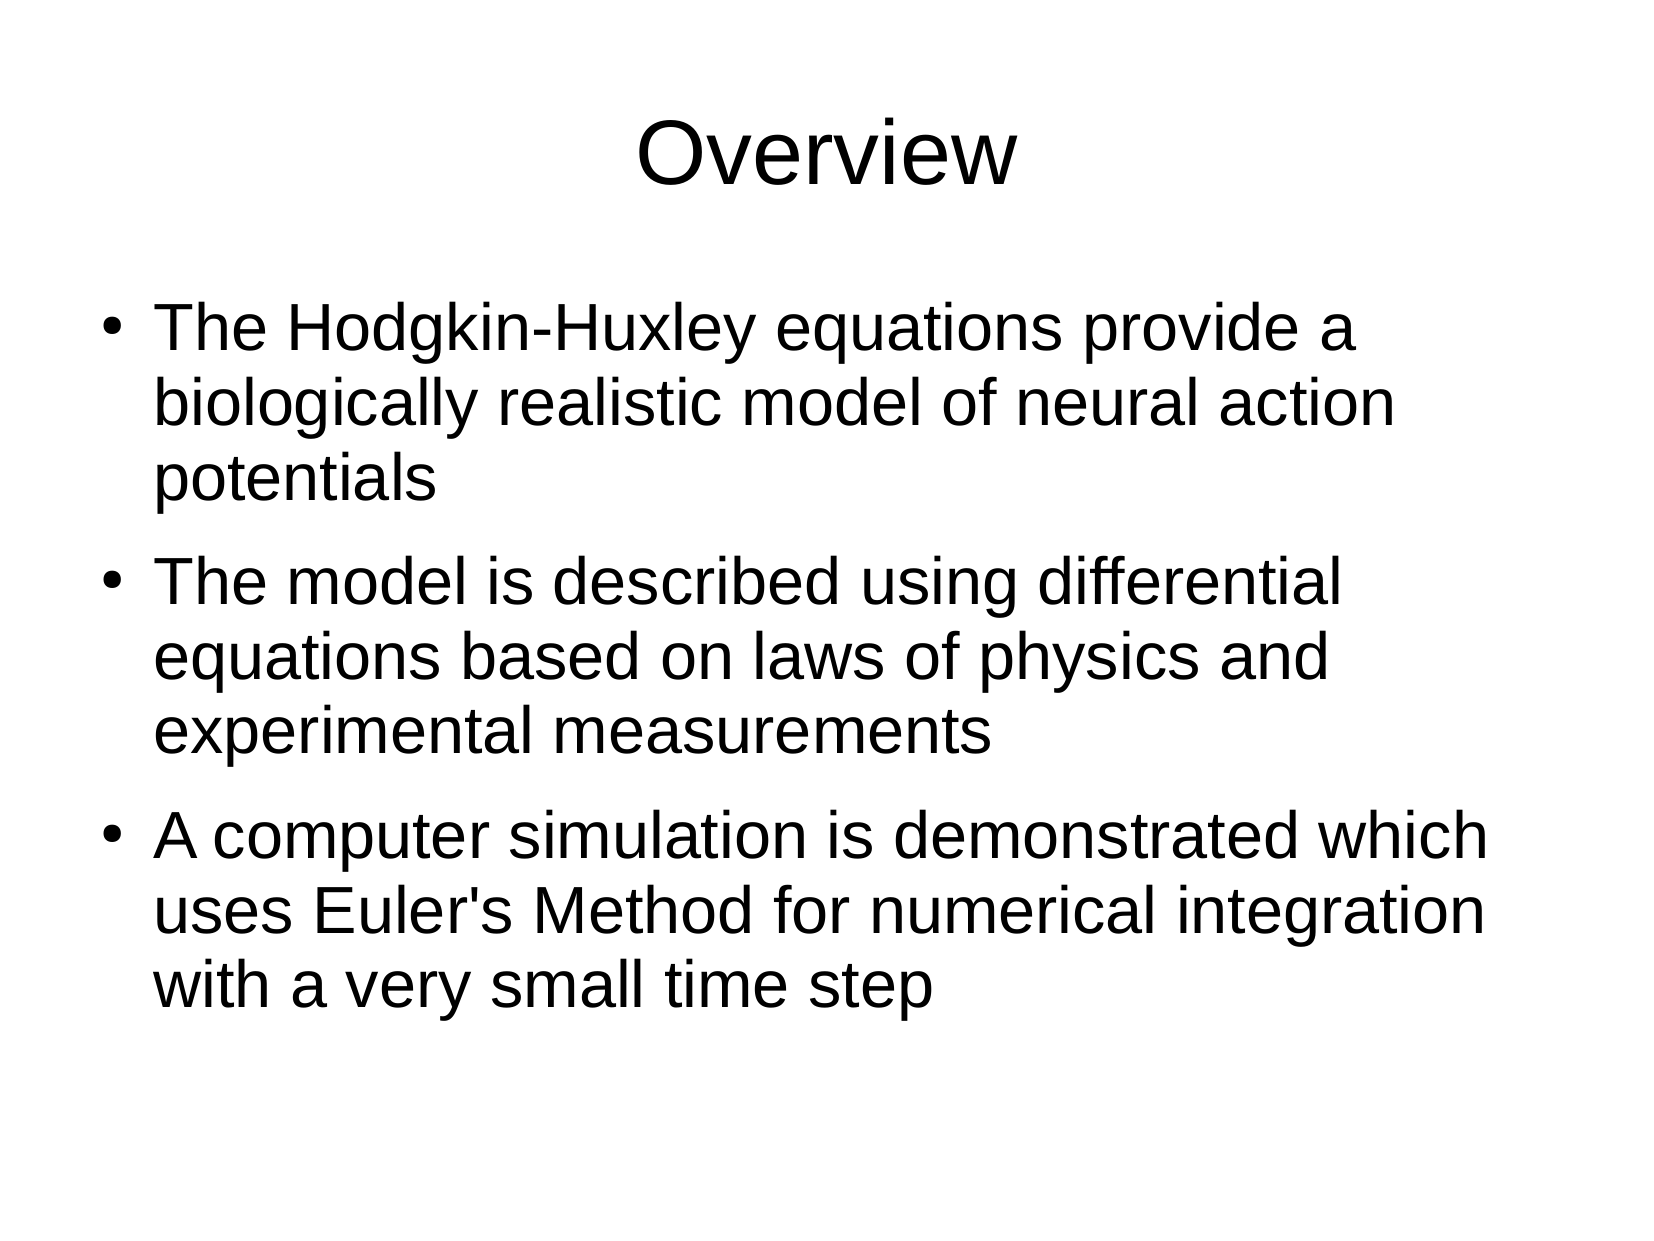

# Overview
The Hodgkin-Huxley equations provide a biologically realistic model of neural action potentials
The model is described using differential equations based on laws of physics and experimental measurements
A computer simulation is demonstrated which uses Euler's Method for numerical integration with a very small time step